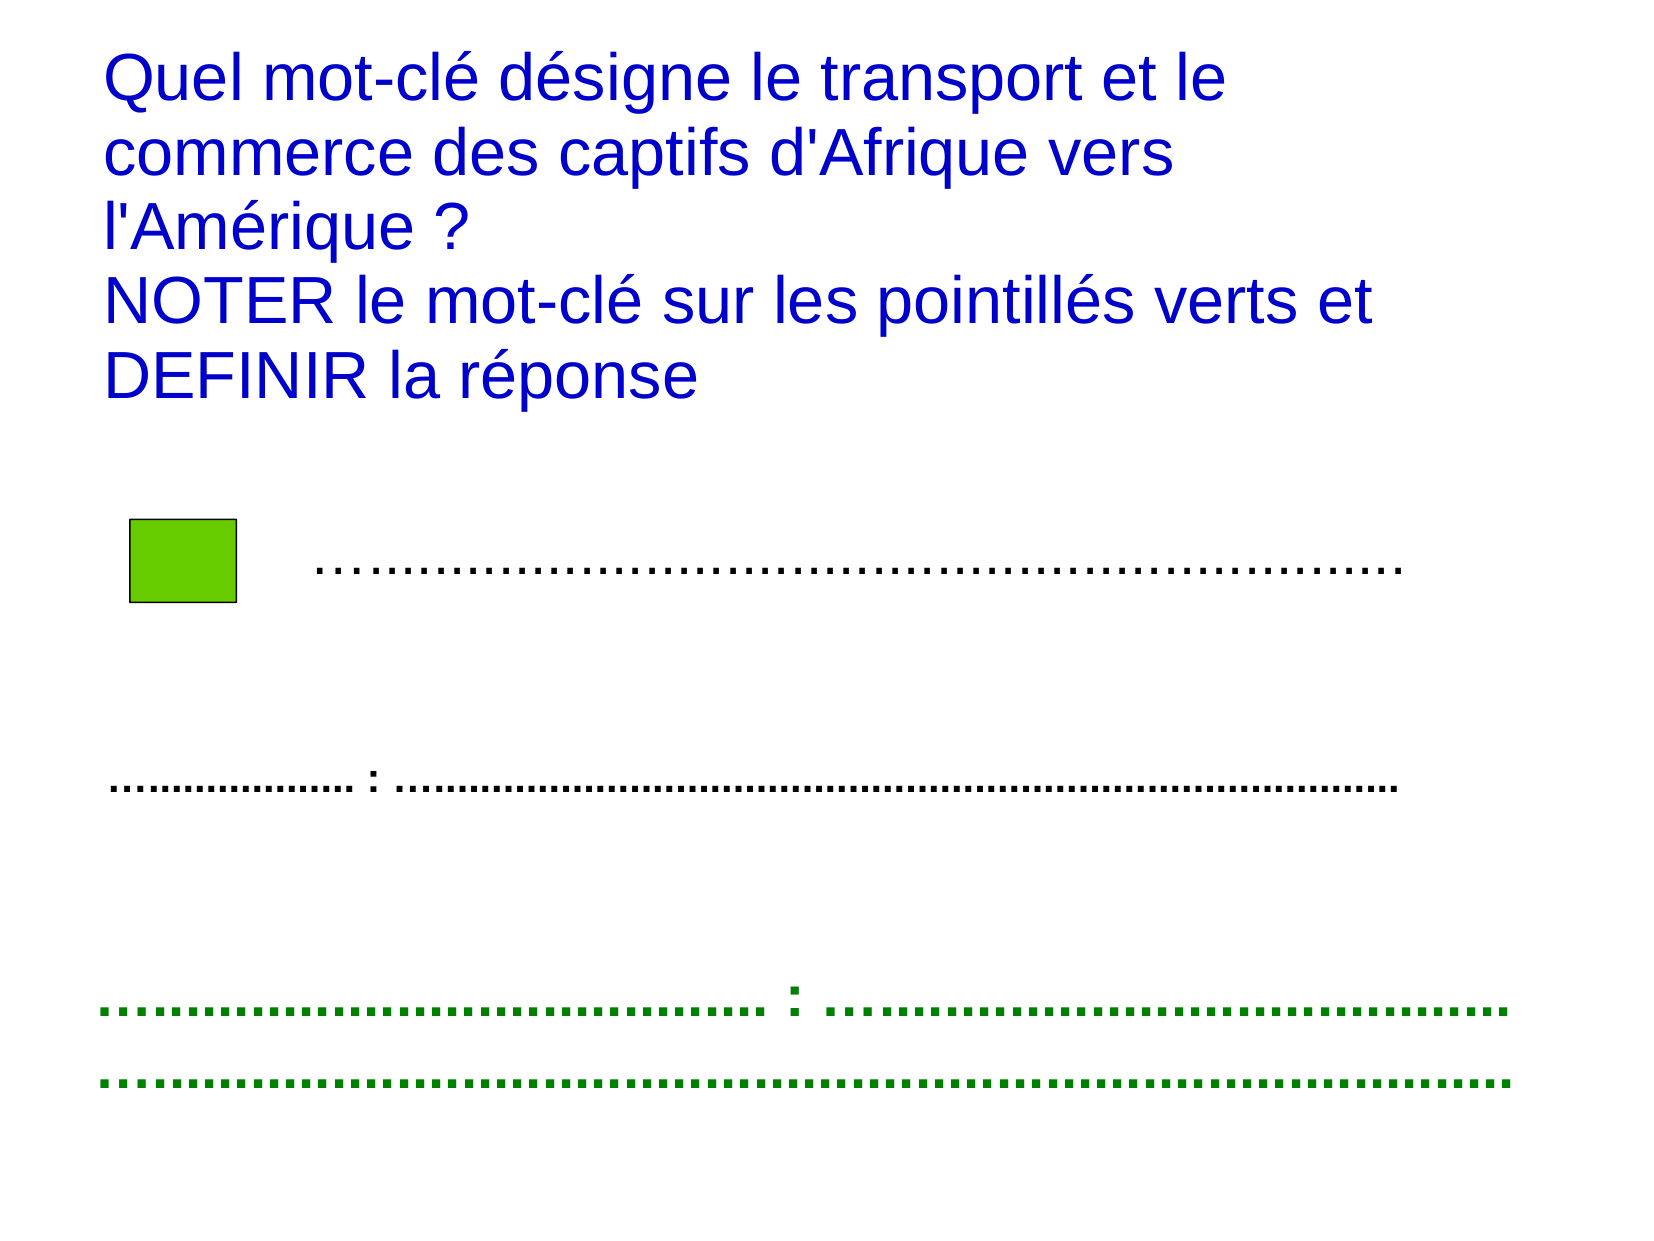

Quel mot-clé désigne le transport et le commerce des captifs d'Afrique vers l'Amérique ?
NOTER le mot-clé sur les pointillés verts et DEFINIR la réponse
…................................................................
….................. : …....................................................................................
…...................................... : …....................................... …....................................................................................